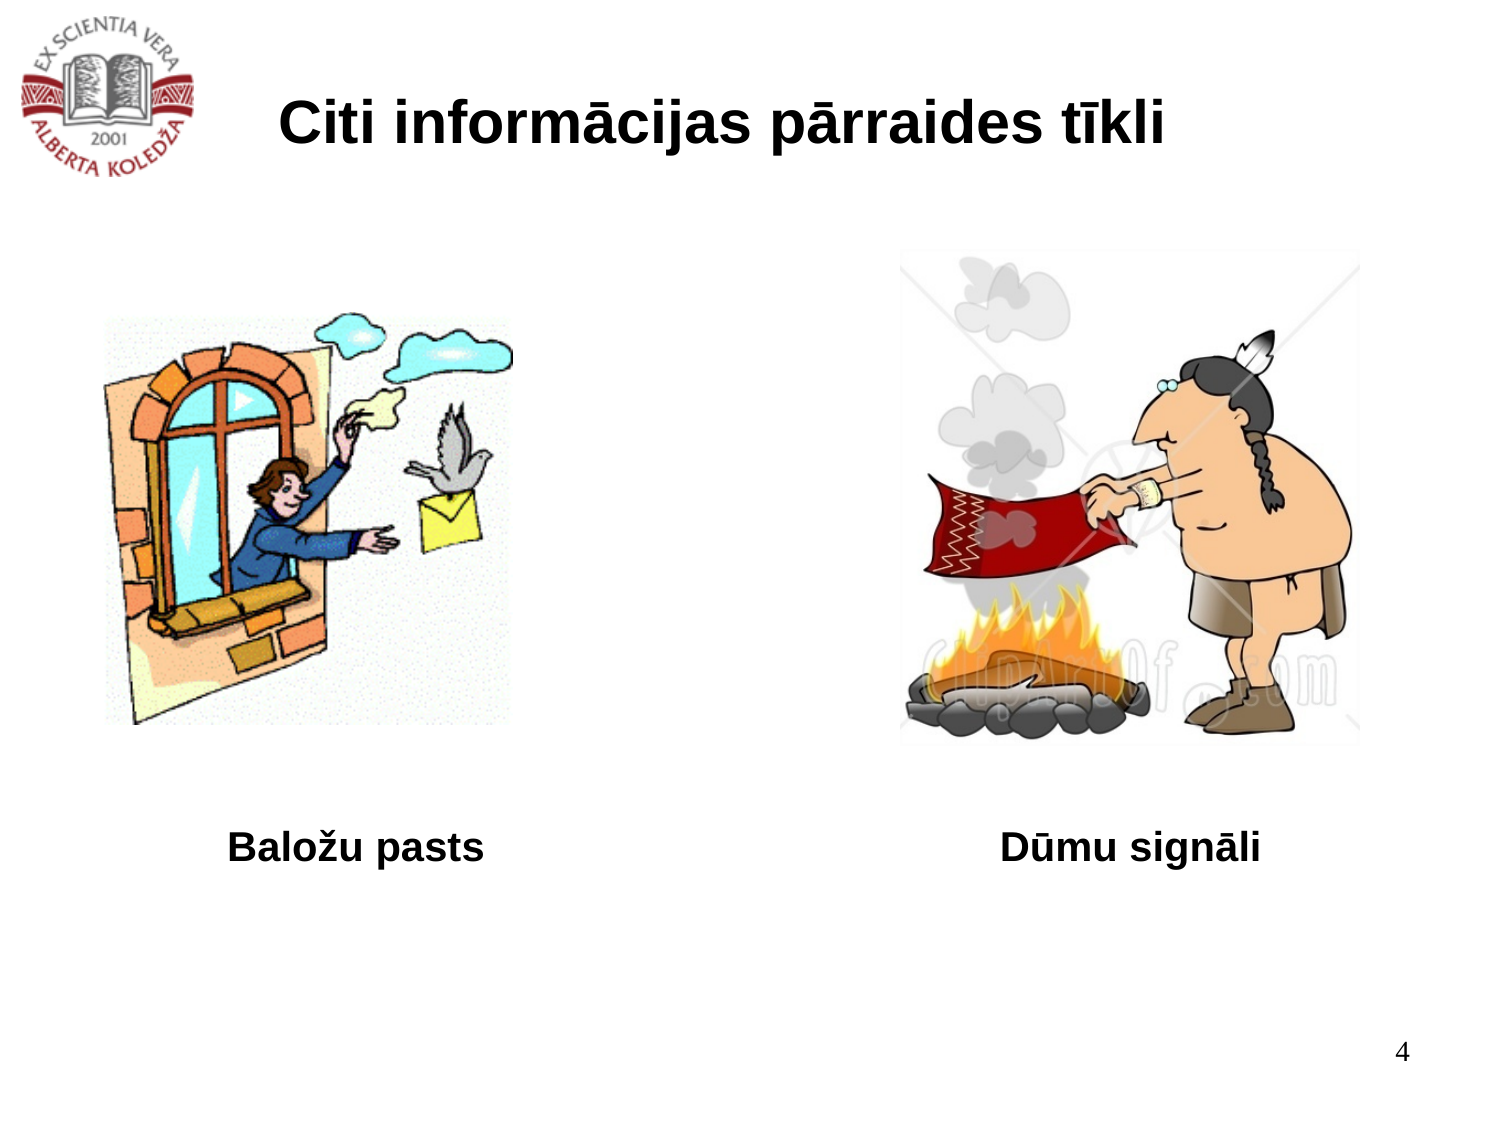

# Citi informācijas pārraides tīkli
Baložu pasts
Dūmu signāli
2